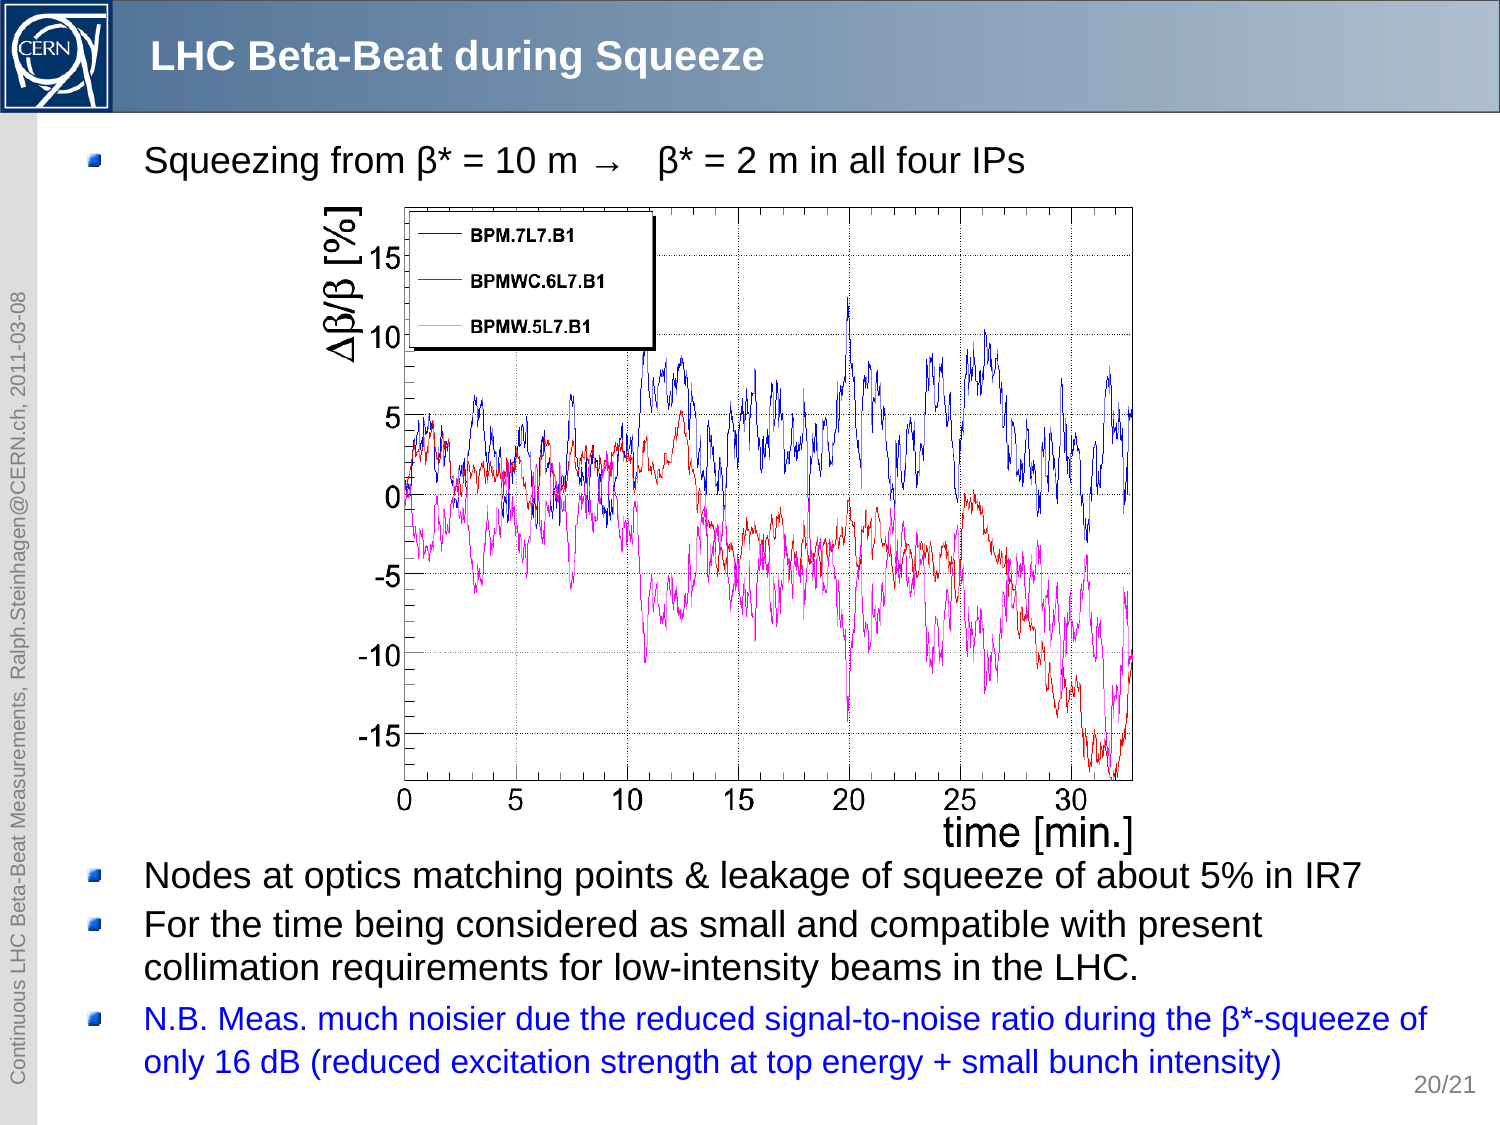

# LHC Beta-Beat during Squeeze
Squeezing from β* = 10 m → β* = 2 m in all four IPs
Nodes at optics matching points & leakage of squeeze of about 5% in IR7
For the time being considered as small and compatible with present collimation requirements for low-intensity beams in the LHC.
N.B. Meas. much noisier due the reduced signal-to-noise ratio during the β*-squeeze of only 16 dB (reduced excitation strength at top energy + small bunch intensity)